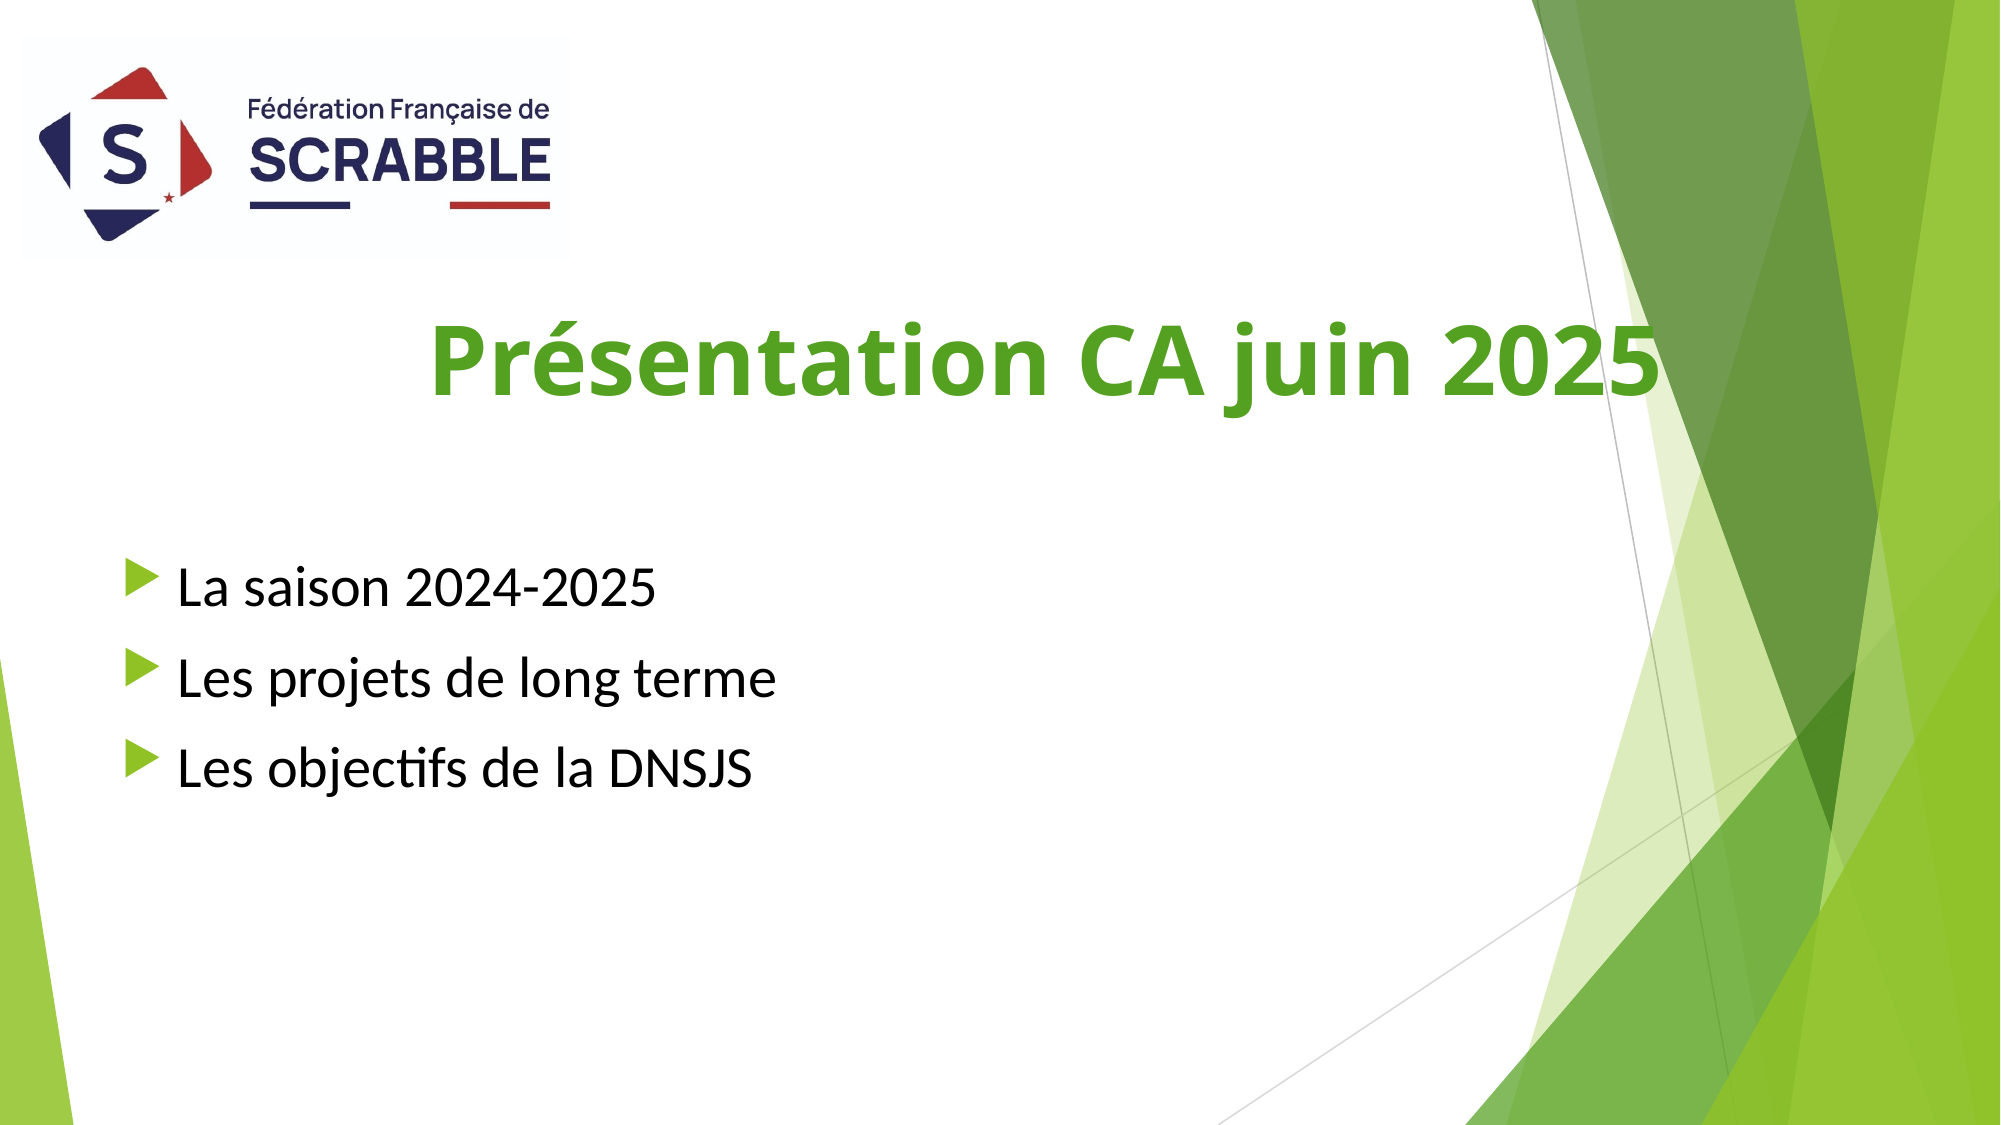

# Présentation CA juin 2025
La saison 2024-2025
Les projets de long terme
Les objectifs de la DNSJS